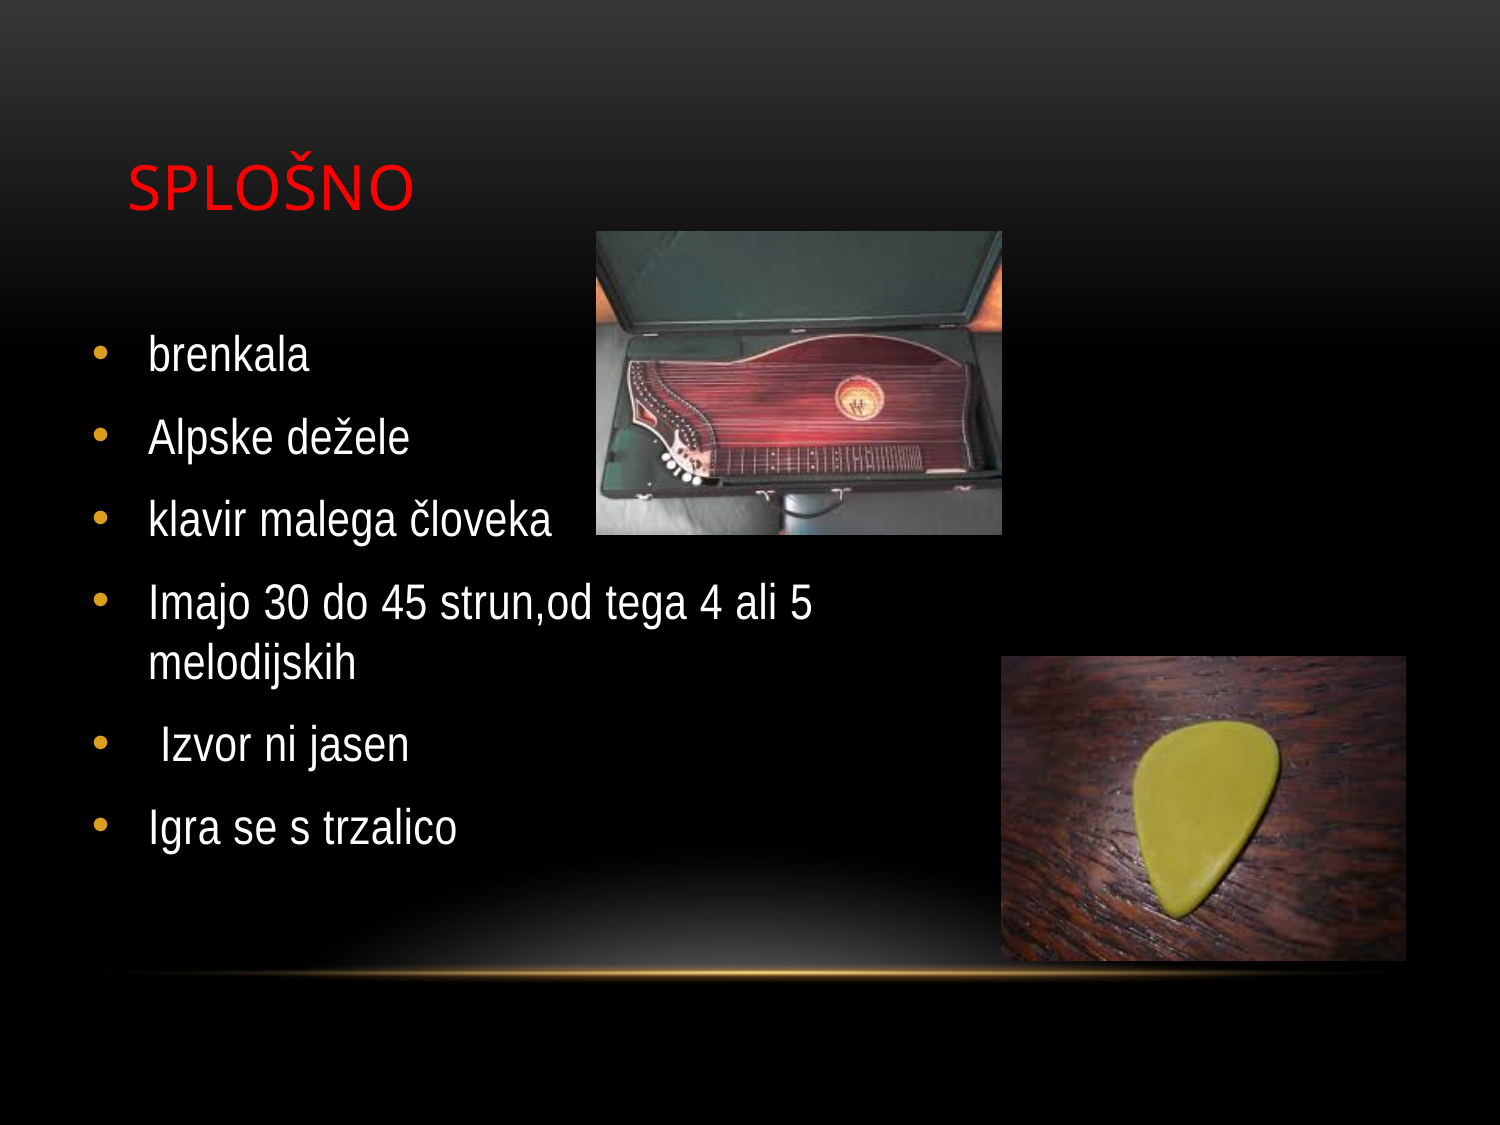

# SPLOŠNO
brenkala
Alpske dežele
klavir malega človeka
Imajo 30 do 45 strun,od tega 4 ali 5 melodijskih
 Izvor ni jasen
Igra se s trzalico